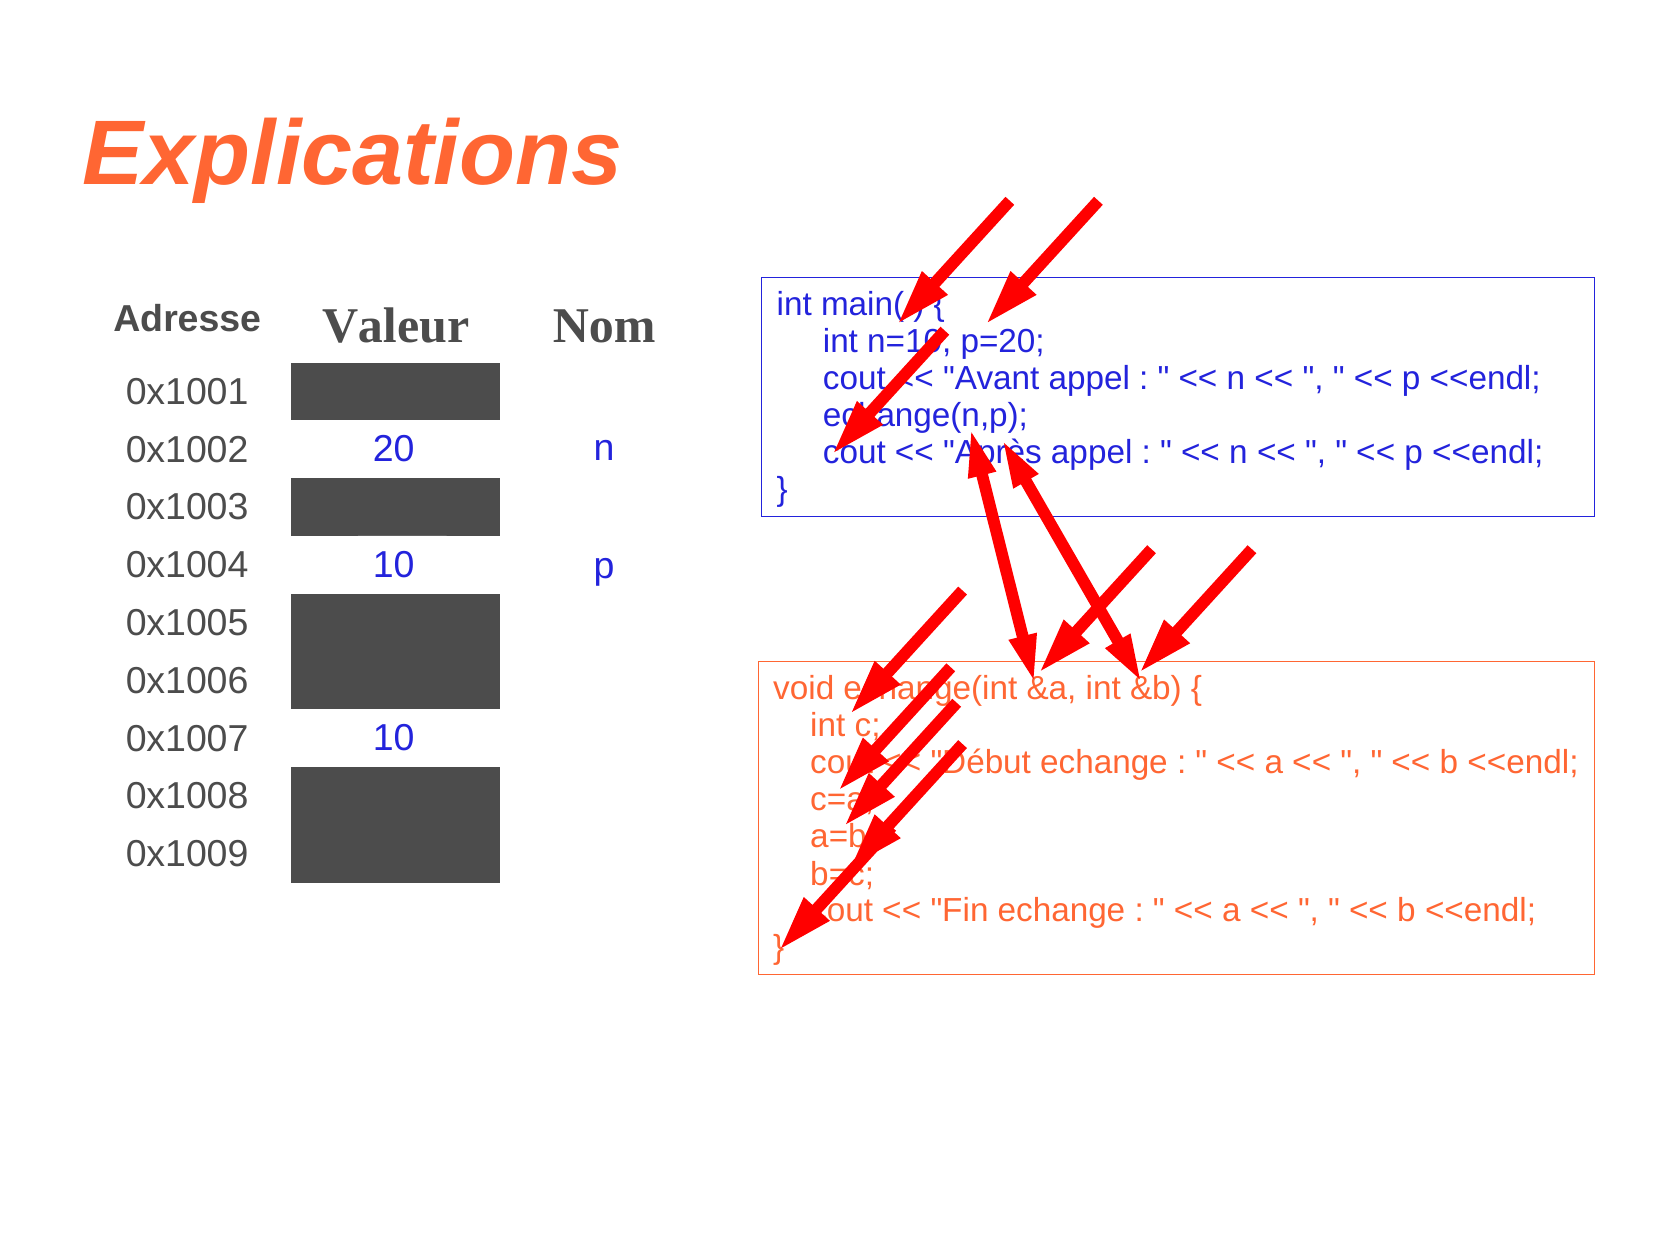

# Explications
int main( ) {
 int n=10, p=20;
 cout << "Avant appel : " << n << ", " << p <<endl;
 echange(n,p);
 cout << "Après appel : " << n << ", " << p <<endl;
}
| Adresse | Valeur | Nom |
| --- | --- | --- |
| 0x1001 | | |
| 0x1002 | | |
| 0x1003 | | |
| 0x1004 | | |
| 0x1005 | | |
| 0x1006 | | |
| 0x1007 | | |
| 0x1008 | | |
| 0x1009 | | |
a
n
10
20
10
b
p
20
void echange(int &a, int &b) {
 int c;
 cout << "Début echange : " << a << ", " << b <<endl;
 c=a;
 a=b;
 b=c;
 cout << "Fin echange : " << a << ", " << b <<endl;
}
c
10